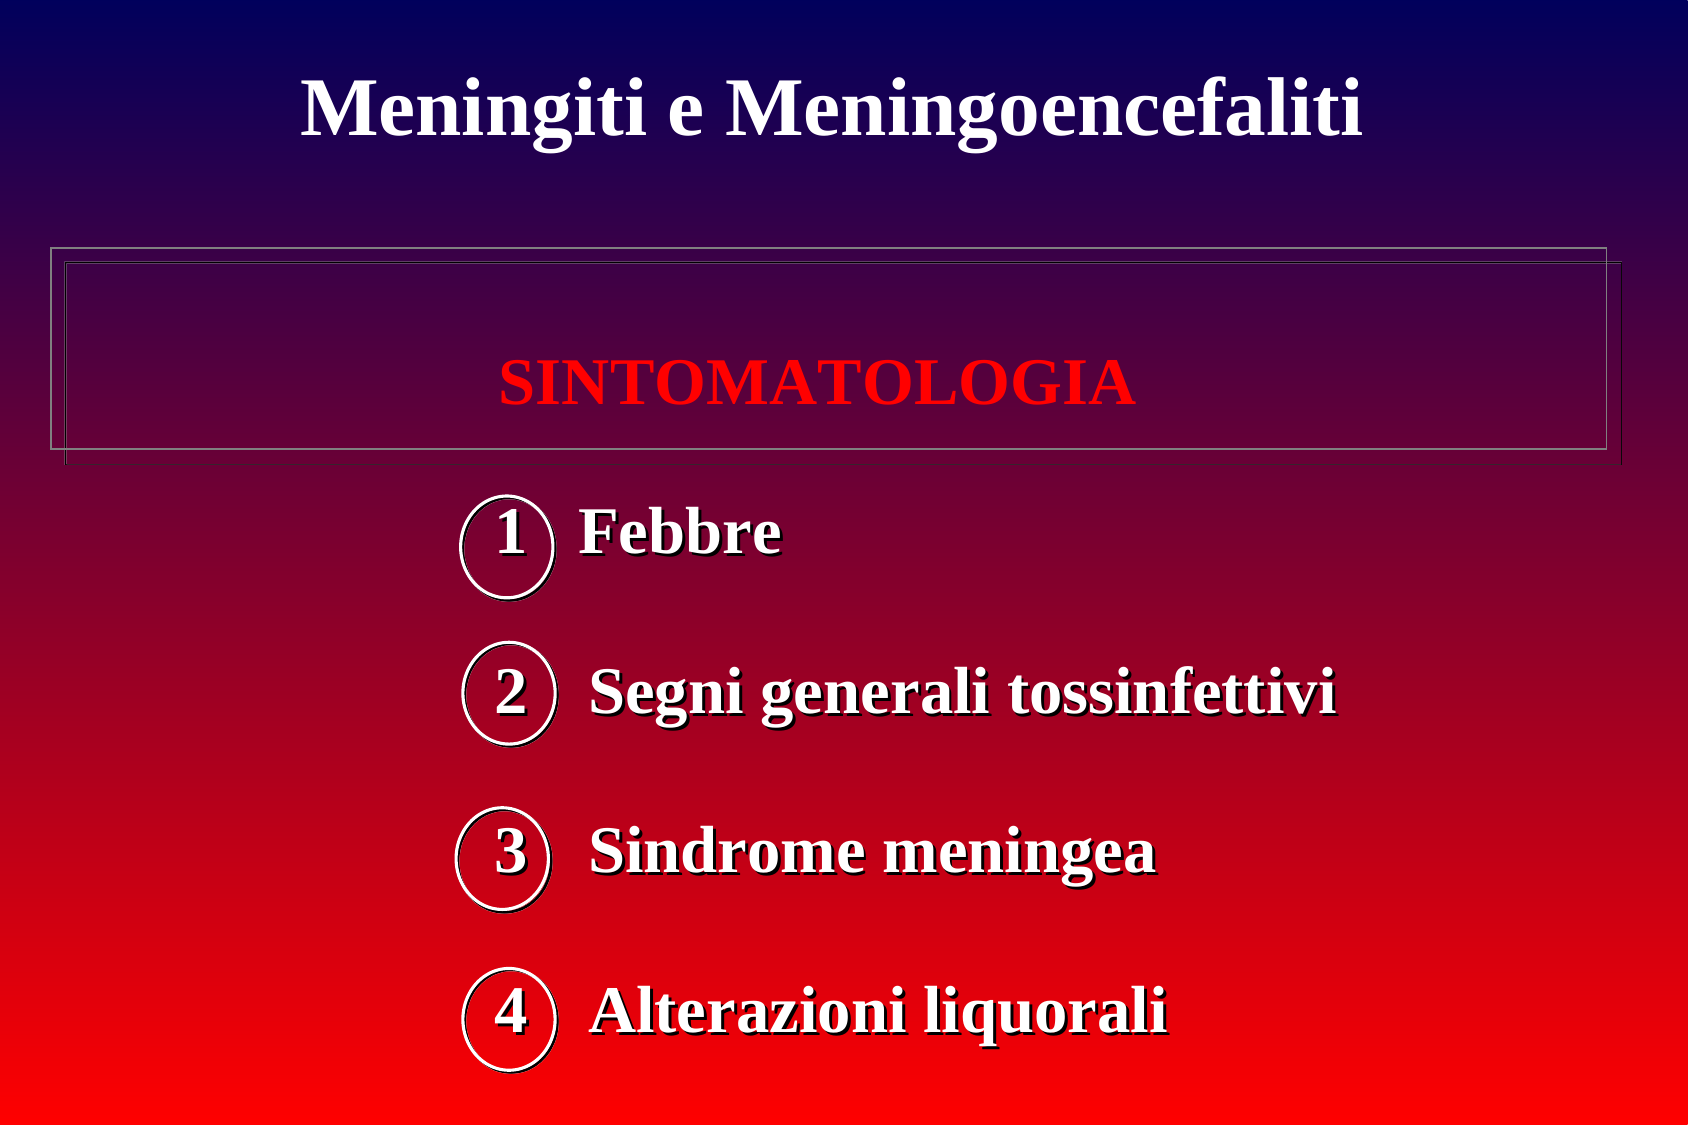

Meningiti e Meningoencefaliti
SINTOMATOLOGIA
1 Febbre
2	Segni generali tossinfettivi
3	Sindrome meningea
4	Alterazioni liquorali